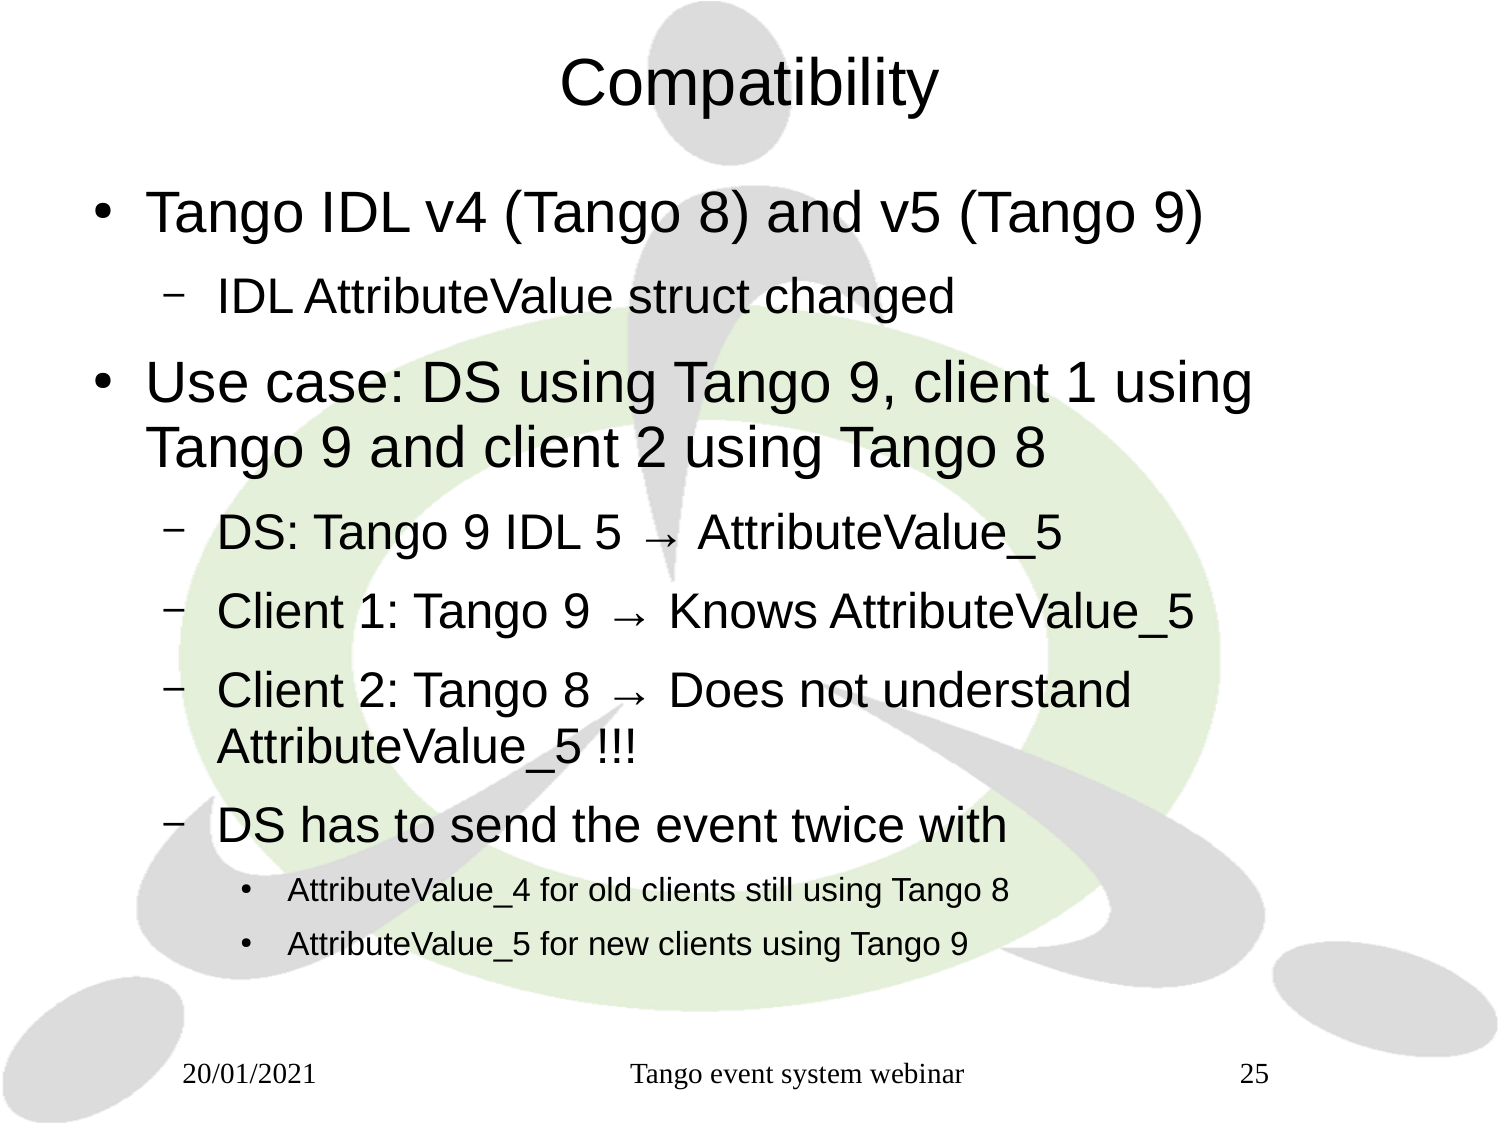

# Compatibility
Tango IDL v4 (Tango 8) and v5 (Tango 9)
IDL AttributeValue struct changed
Use case: DS using Tango 9, client 1 using Tango 9 and client 2 using Tango 8
DS: Tango 9 IDL 5 → AttributeValue_5
Client 1: Tango 9 → Knows AttributeValue_5
Client 2: Tango 8 → Does not understand AttributeValue_5 !!!
DS has to send the event twice with
AttributeValue_4 for old clients still using Tango 8
AttributeValue_5 for new clients using Tango 9
20/01/2021
Tango event system webinar
25